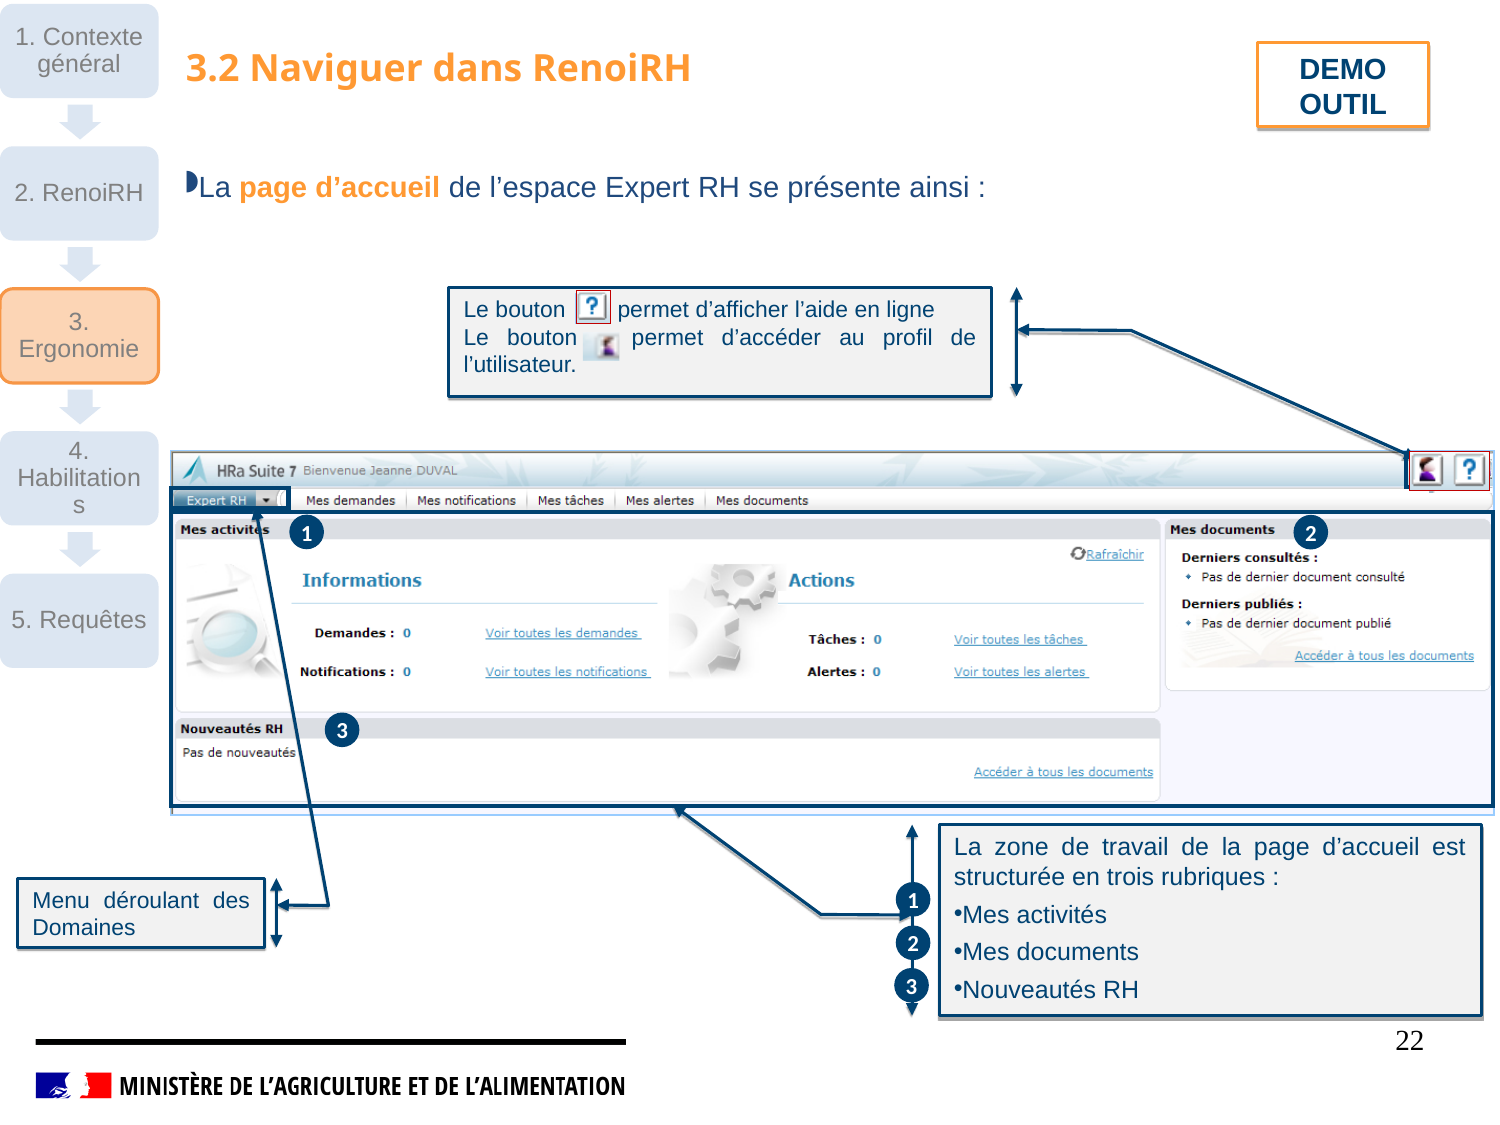

1. Contexte général
3.2 Naviguer dans RenoiRH
DEMO OUTIL
2. RenoiRH
La page d’accueil de l’espace Expert RH se présente ainsi :
Le bouton permet d’afficher l’aide en ligne
Le bouton permet d’accéder au profil de l’utilisateur.
3. Ergonomie
4. Habilitations
1
2
5. Requêtes
3
La zone de travail de la page d’accueil est structurée en trois rubriques :
Mes activités
Mes documents
Nouveautés RH
Menu déroulant des Domaines
1
2
3